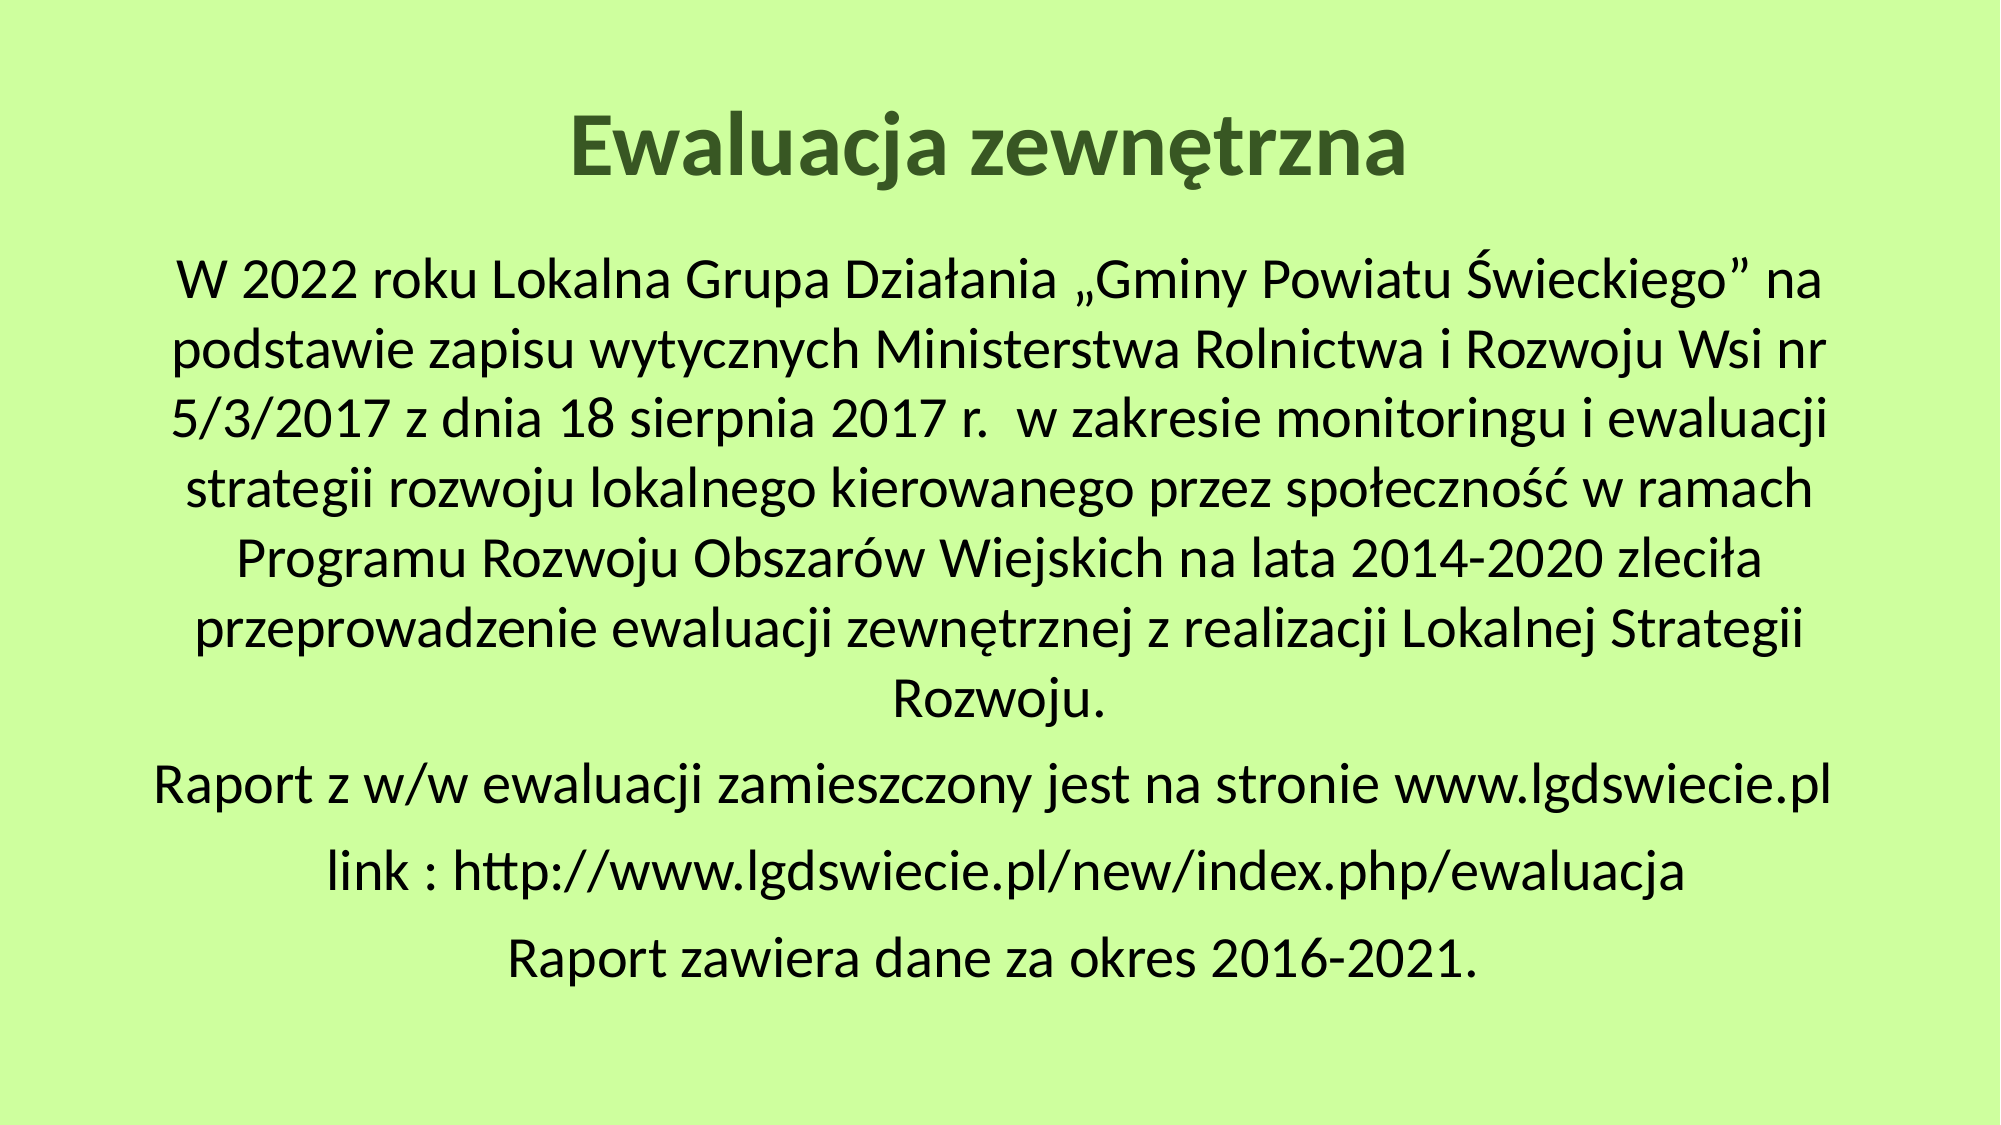

# Ewaluacja zewnętrzna
W 2022 roku Lokalna Grupa Działania „Gminy Powiatu Świeckiego” na podstawie zapisu wytycznych Ministerstwa Rolnictwa i Rozwoju Wsi nr 5/3/2017 z dnia 18 sierpnia 2017 r. w zakresie monitoringu i ewaluacji strategii rozwoju lokalnego kierowanego przez społeczność w ramach Programu Rozwoju Obszarów Wiejskich na lata 2014-2020 zleciła przeprowadzenie ewaluacji zewnętrznej z realizacji Lokalnej Strategii Rozwoju.
Raport z w/w ewaluacji zamieszczony jest na stronie www.lgdswiecie.pl
 link : http://www.lgdswiecie.pl/new/index.php/ewaluacja
Raport zawiera dane za okres 2016-2021.